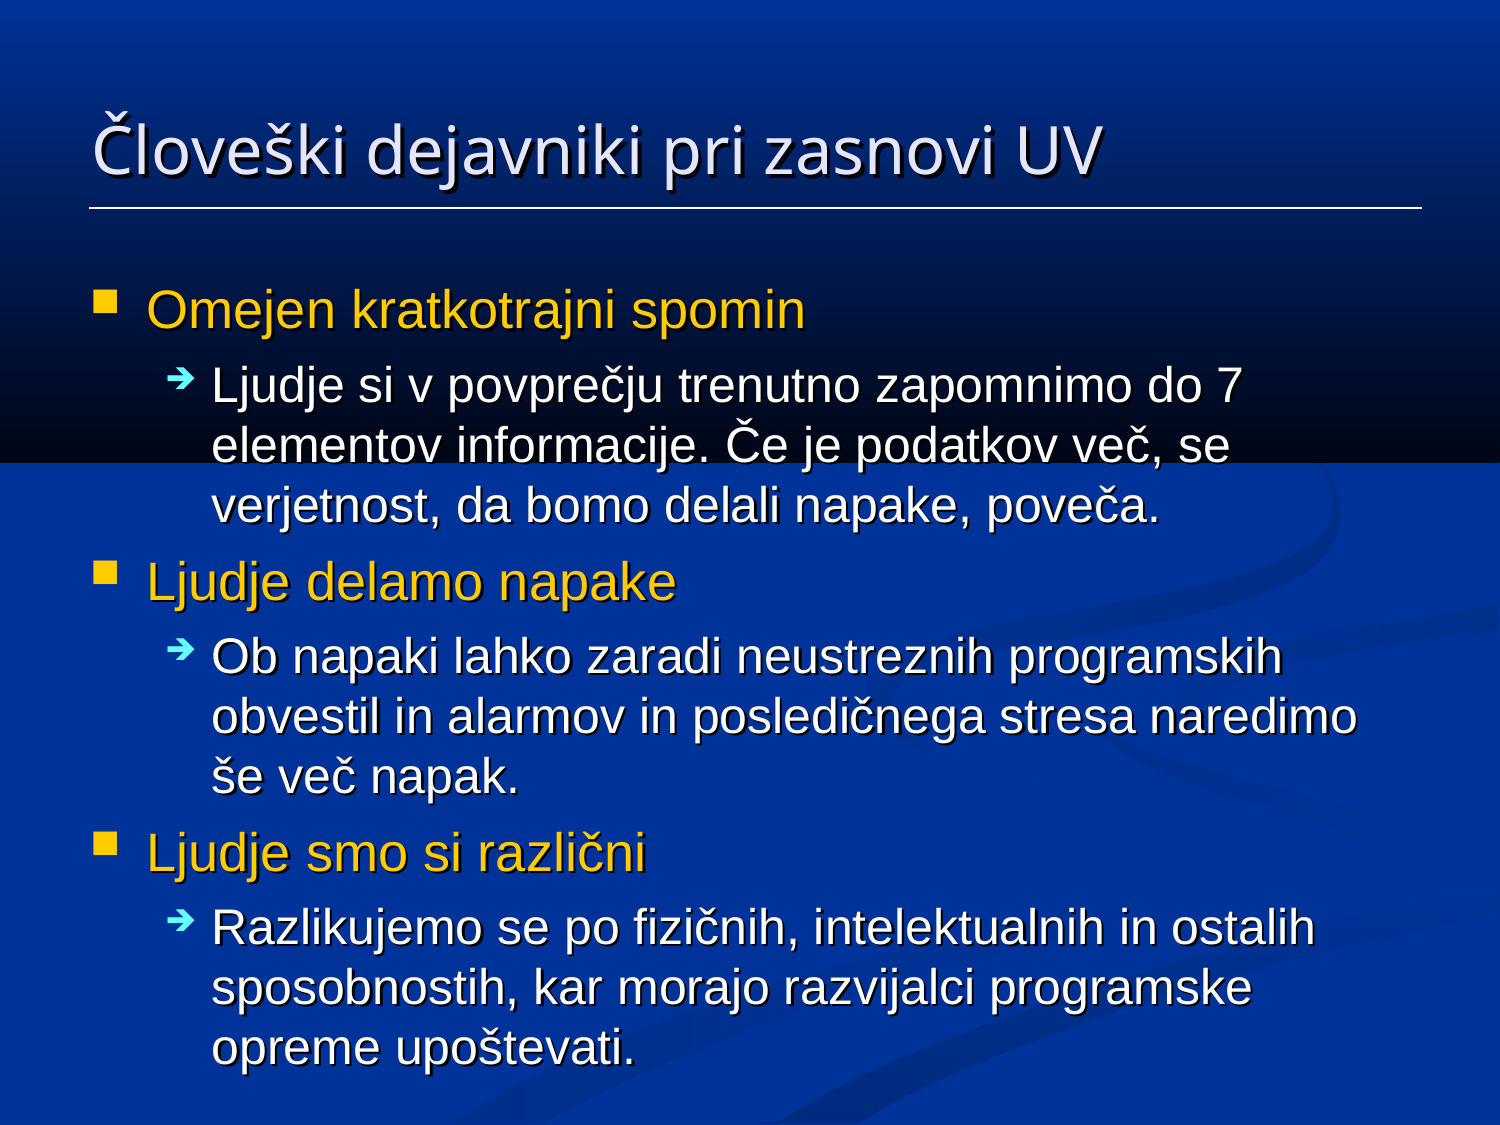

Človeški dejavniki pri zasnovi UV
# Omejen kratkotrajni spomin
Ljudje si v povprečju trenutno zapomnimo do 7 elementov informacije. Če je podatkov več, se verjetnost, da bomo delali napake, poveča.
Ljudje delamo napake
Ob napaki lahko zaradi neustreznih programskih obvestil in alarmov in posledičnega stresa naredimo še več napak.
Ljudje smo si različni
Razlikujemo se po fizičnih, intelektualnih in ostalih sposobnostih, kar morajo razvijalci programske opreme upoštevati.